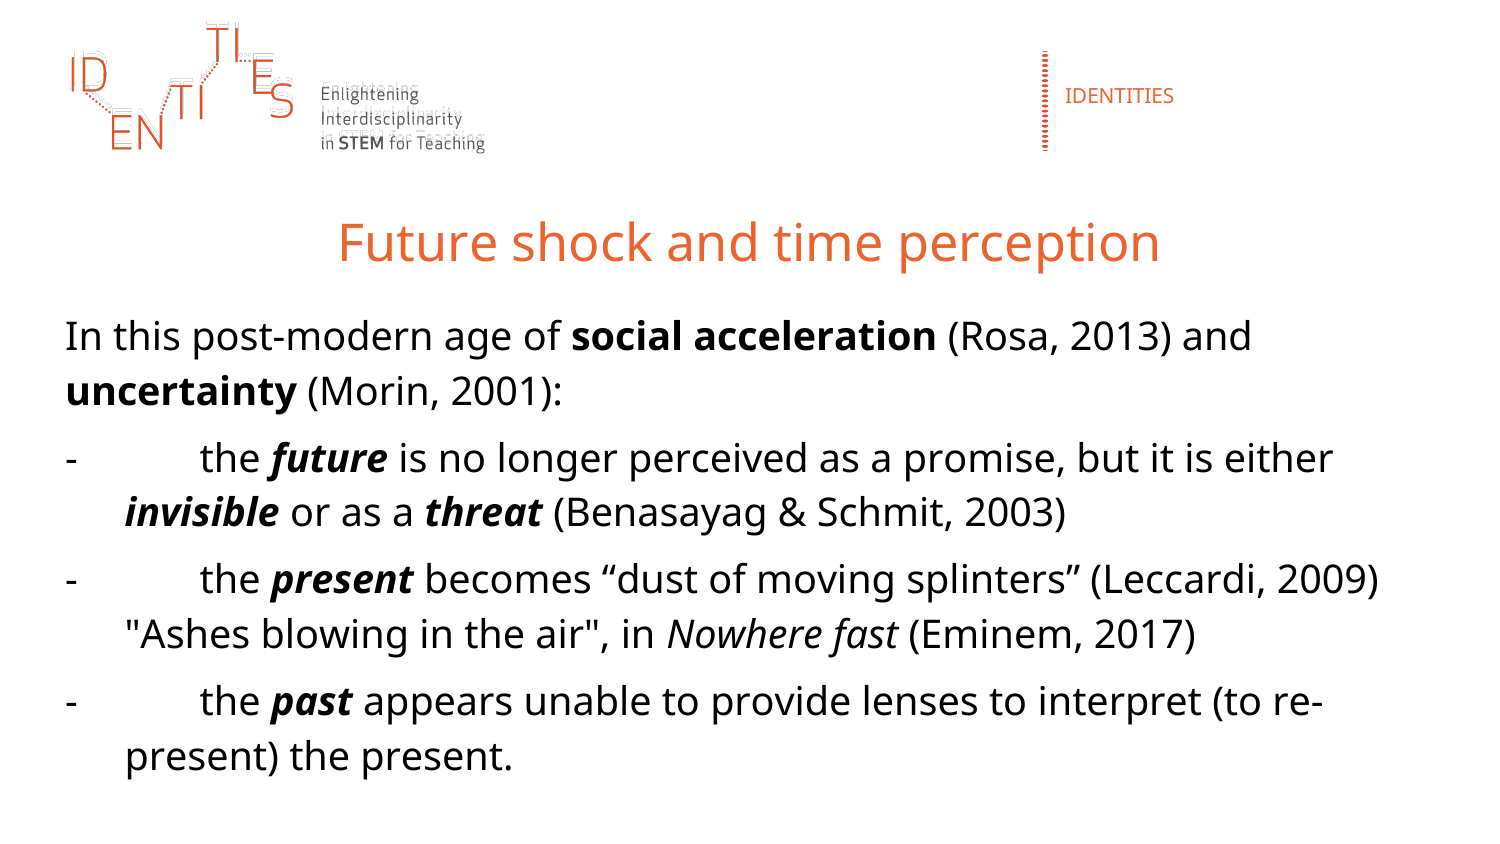

IDENTITIES
Future shock and time perception
In this post-modern age of social acceleration (Rosa, 2013) and uncertainty (Morin, 2001):
-	the future is no longer perceived as a promise, but it is either invisible or as a threat (Benasayag & Schmit, 2003)
-	the present becomes “dust of moving splinters” (Leccardi, 2009) "Ashes blowing in the air", in Nowhere fast (Eminem, 2017)
-	the past appears unable to provide lenses to interpret (to re-present) the present.